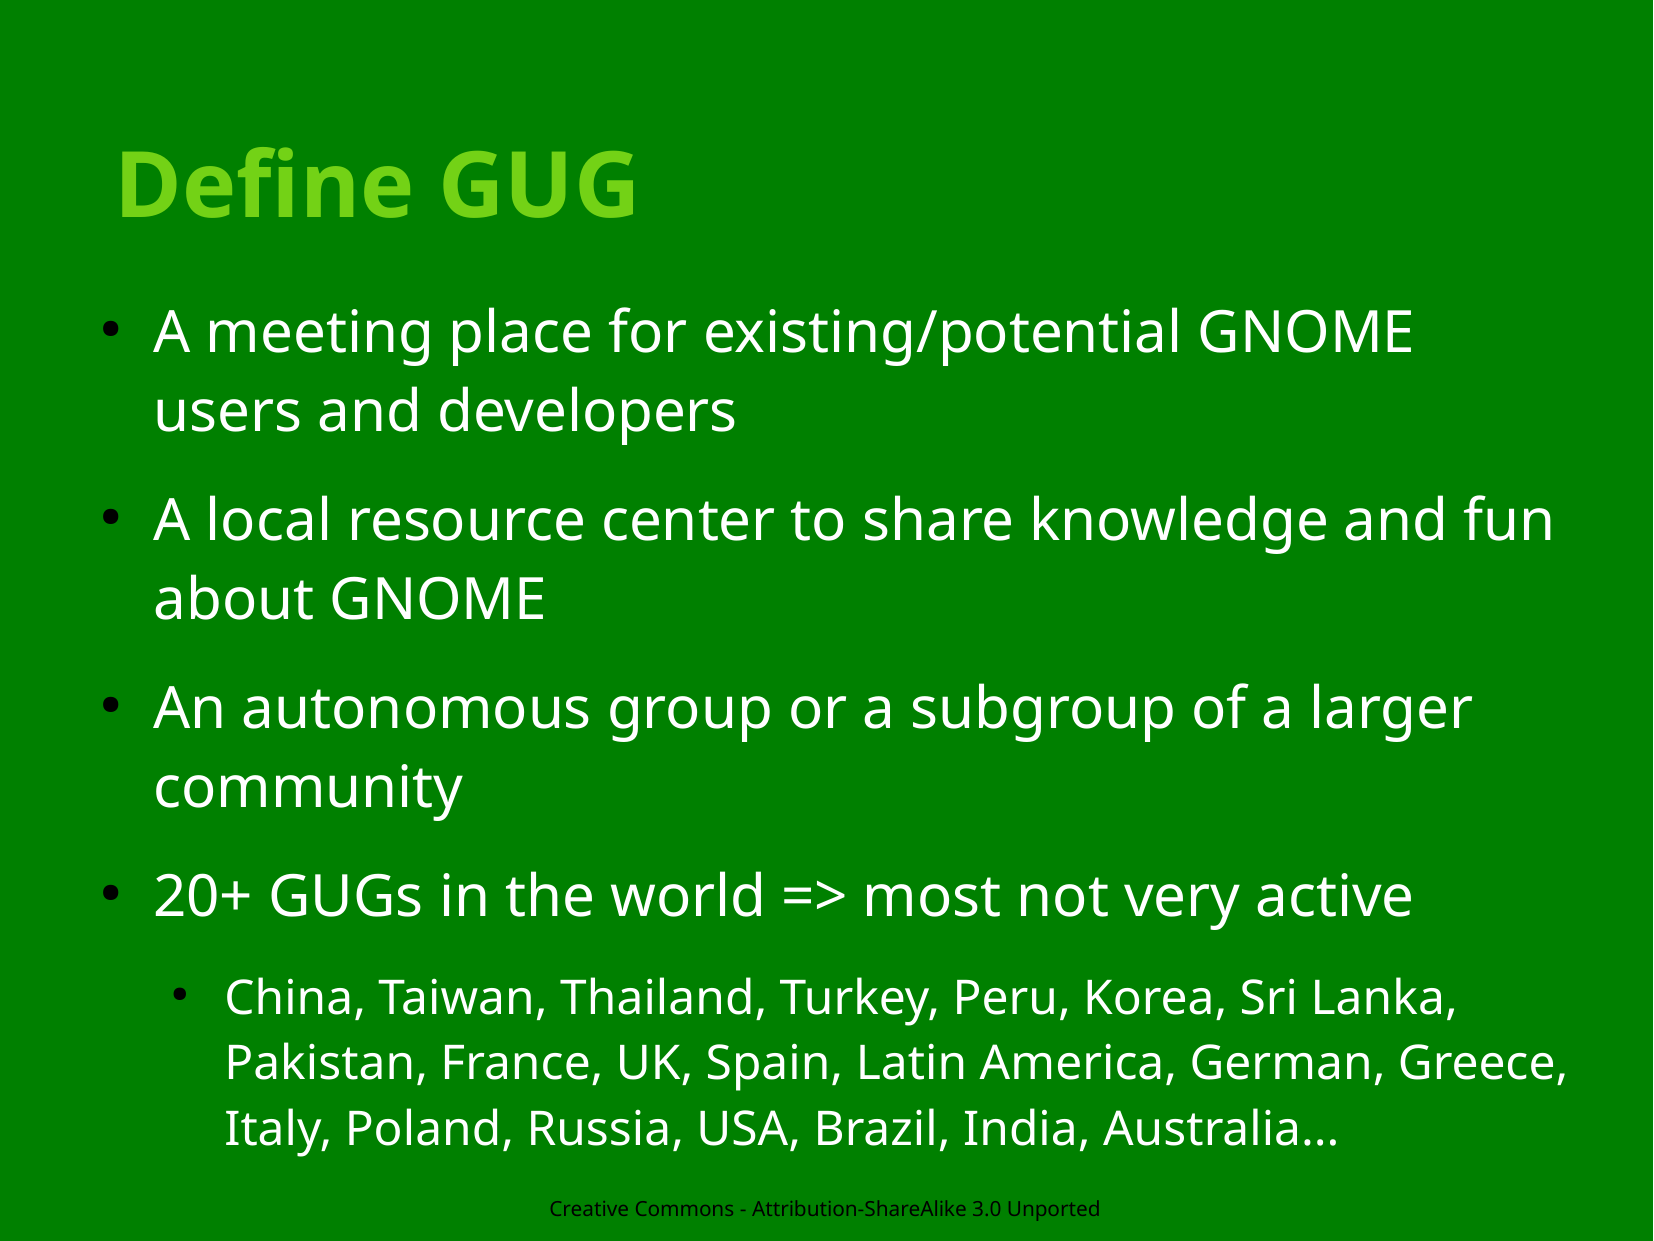

# Define GUG
A meeting place for existing/potential GNOME users and developers
A local resource center to share knowledge and fun about GNOME
An autonomous group or a subgroup of a larger community
20+ GUGs in the world => most not very active
China, Taiwan, Thailand, Turkey, Peru, Korea, Sri Lanka, Pakistan, France, UK, Spain, Latin America, German, Greece, Italy, Poland, Russia, USA, Brazil, India, Australia...